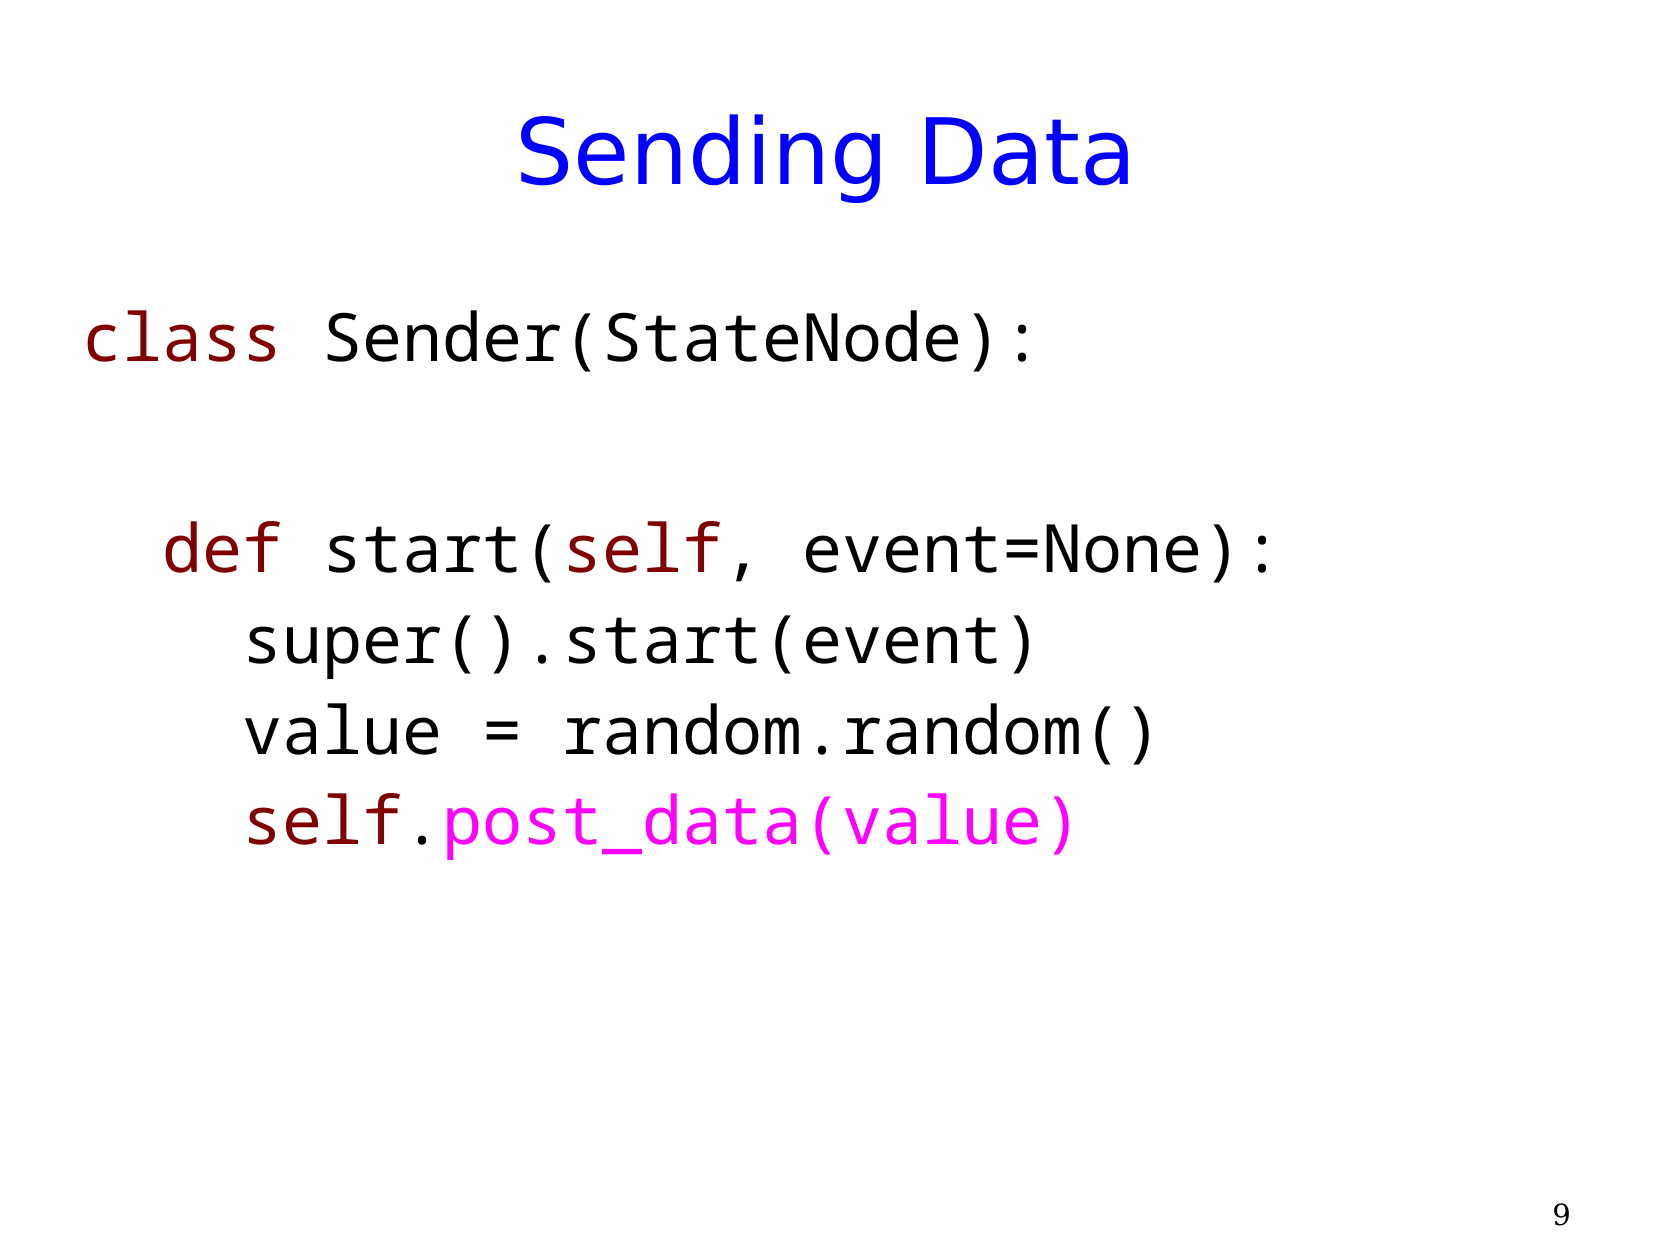

# Sending Data
class Sender(StateNode):
 def start(self, event=None):
 super().start(event)
 value = random.random()
 self.post_data(value)
9